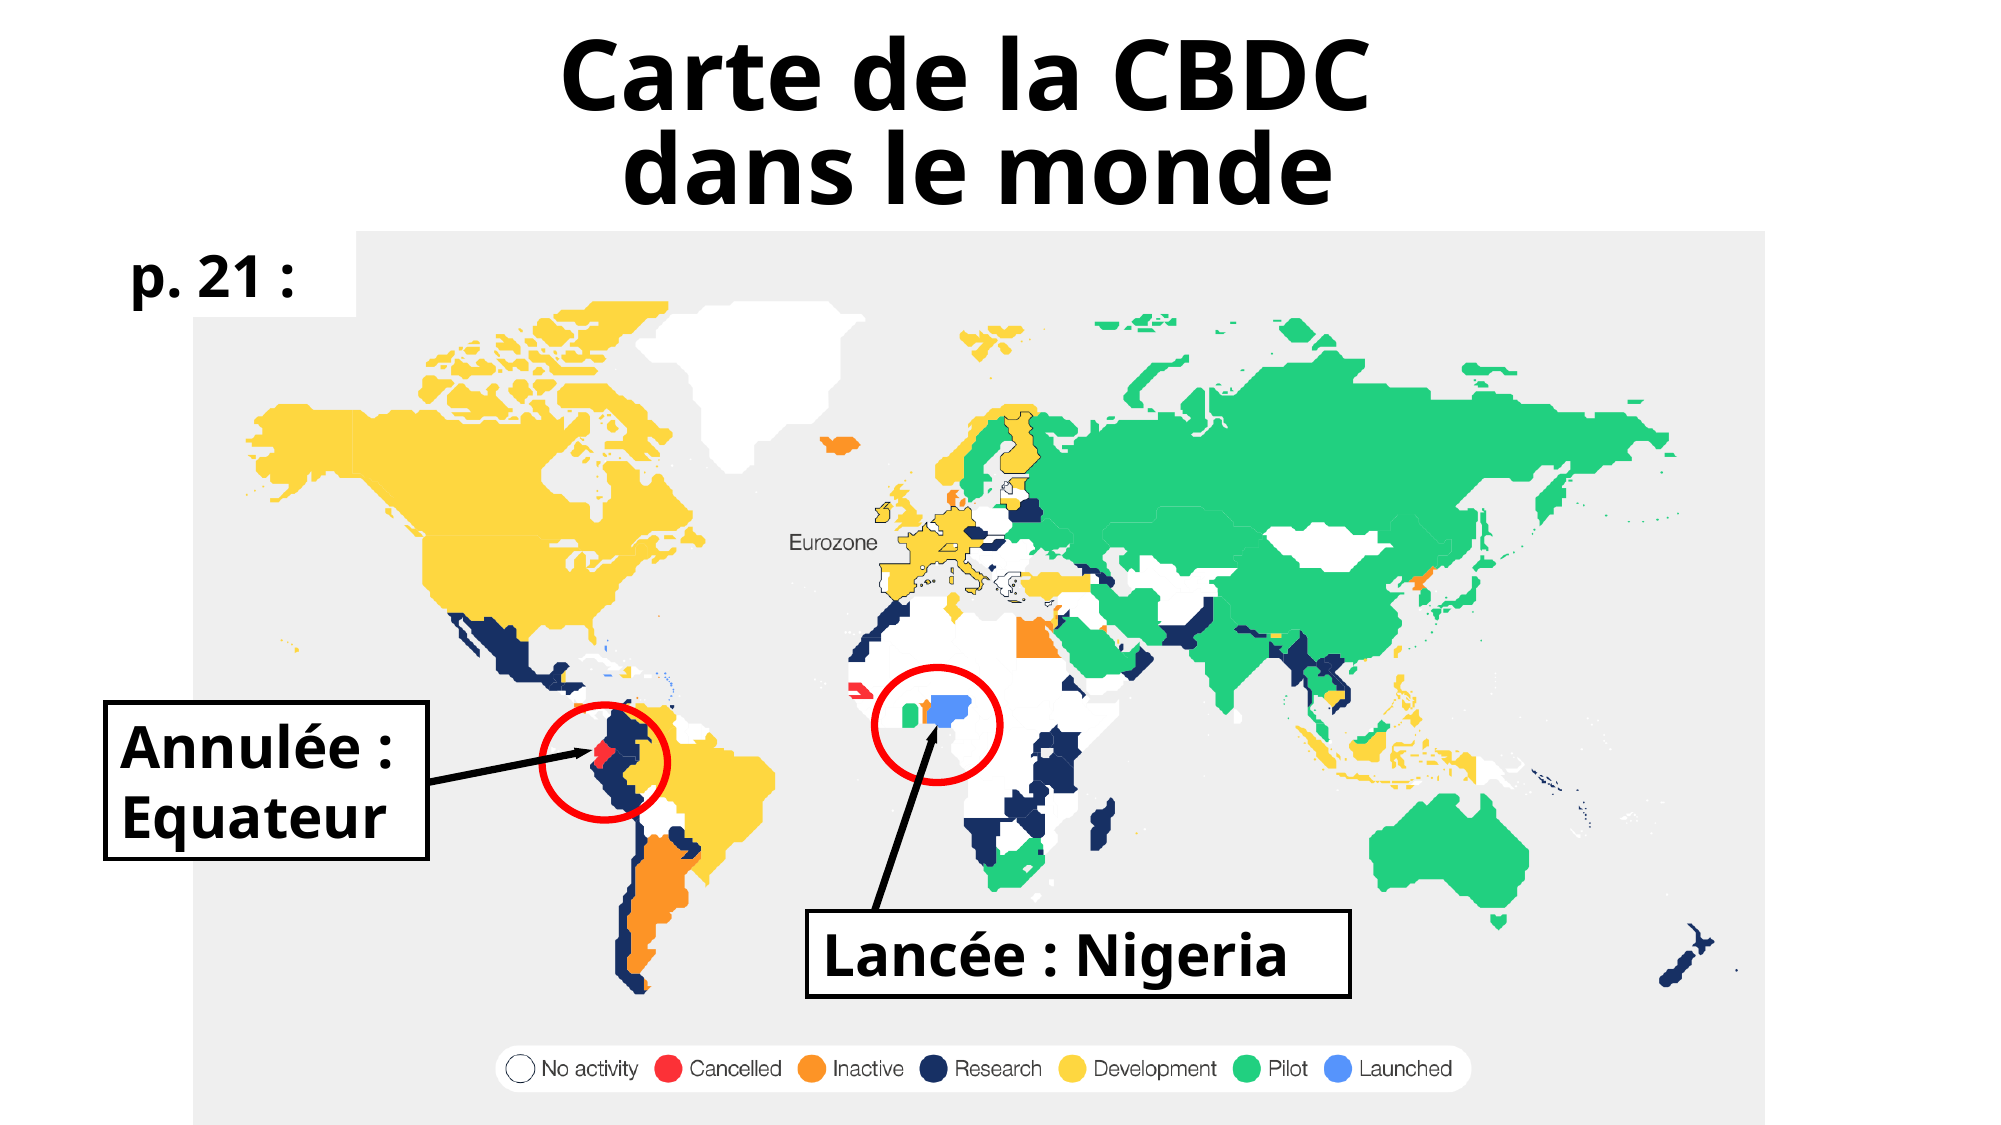

Carte de la CBDC
dans le monde
p. 21 :
Annulée : Equateur
Lancée : Nigeria